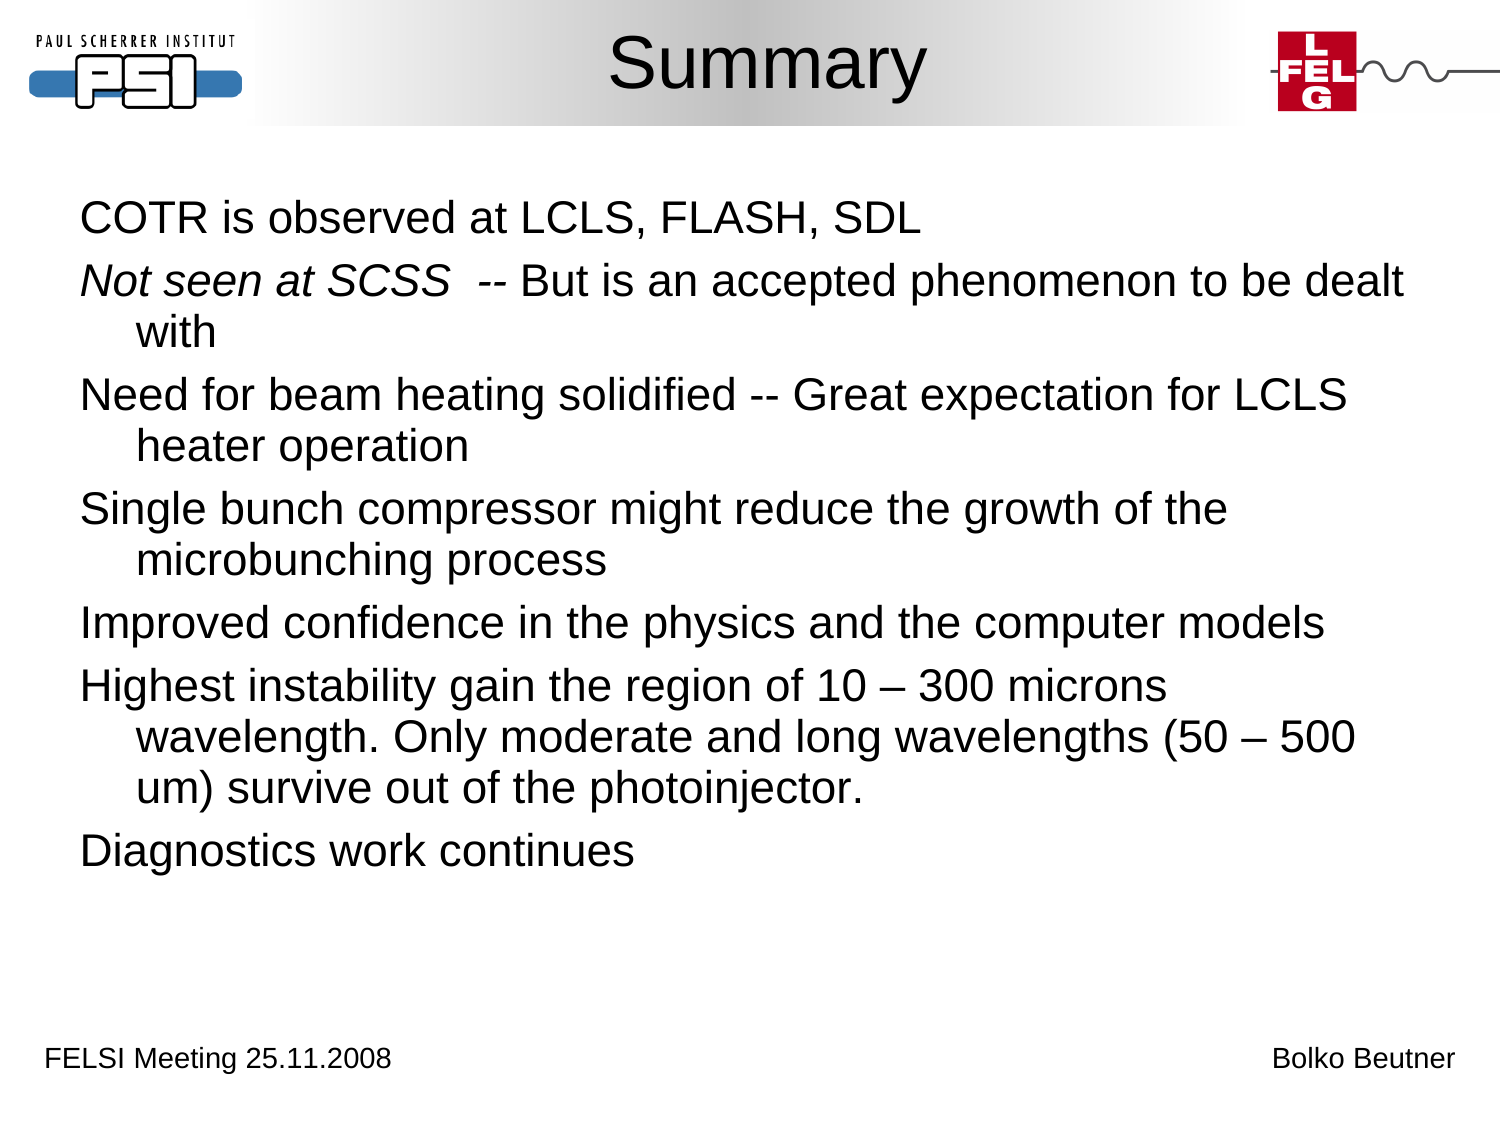

# Summary
COTR is observed at LCLS, FLASH, SDL
Not seen at SCSS -- But is an accepted phenomenon to be dealt with
Need for beam heating solidified -- Great expectation for LCLS heater operation
Single bunch compressor might reduce the growth of the microbunching process
Improved confidence in the physics and the computer models
Highest instability gain the region of 10 – 300 microns wavelength. Only moderate and long wavelengths (50 – 500 um) survive out of the photoinjector.
Diagnostics work continues
FELSI Meeting 25.11.2008
Bolko Beutner